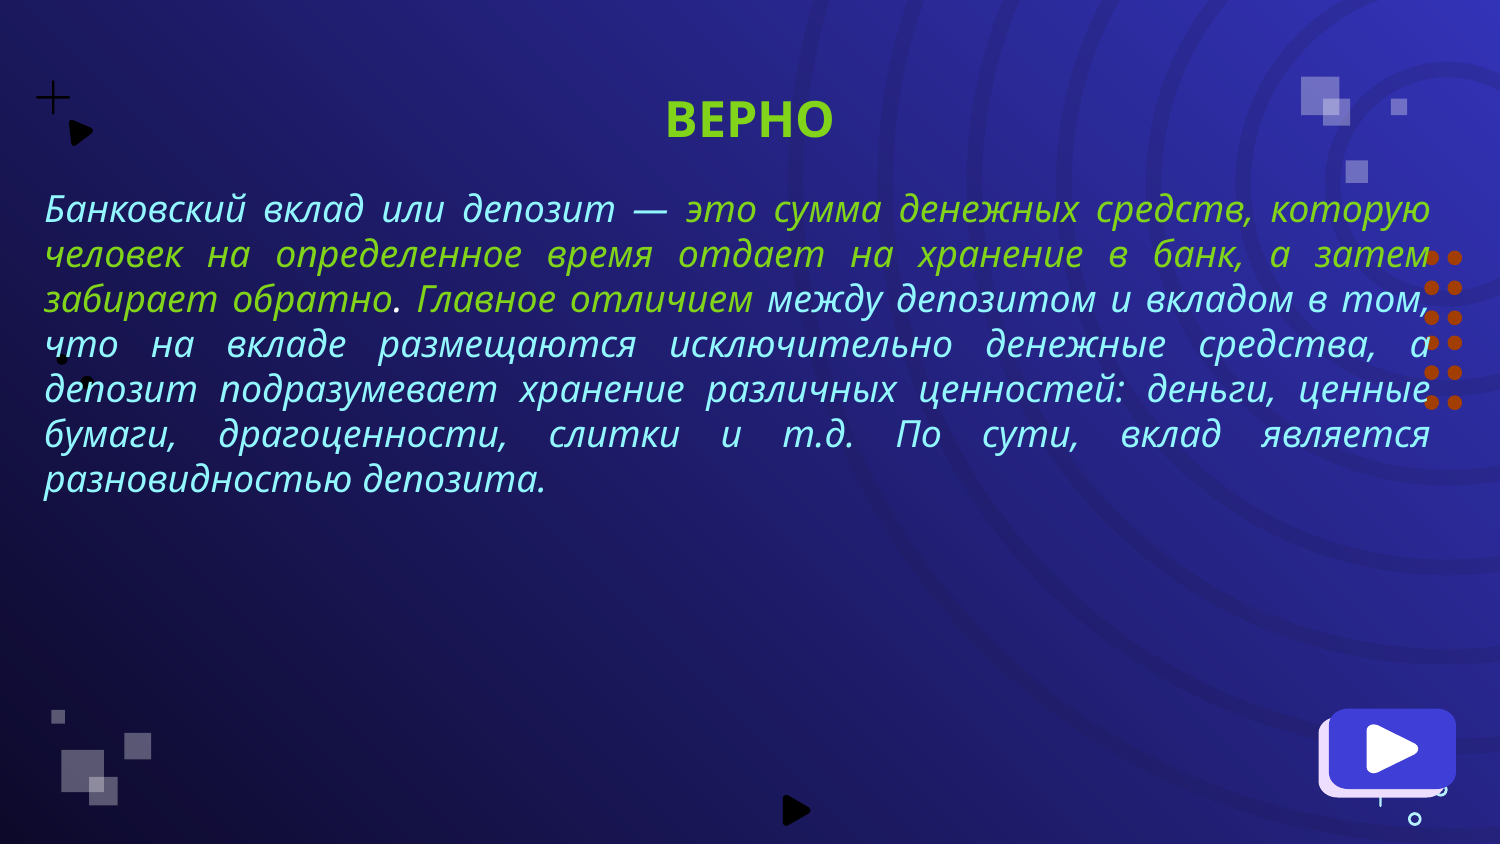

# ВЕРНО
Банковский вклад или депозит — это сумма денежных средств, которую человек на определенное время отдает на хранение в банк, а затем забирает обратно. Главное отличием между депозитом и вкладом в том, что на вкладе размещаются исключительно денежные средства, а депозит подразумевает хранение различных ценностей: деньги, ценные бумаги, драгоценности, слитки и т.д. По сути, вклад является разновидностью депозита.